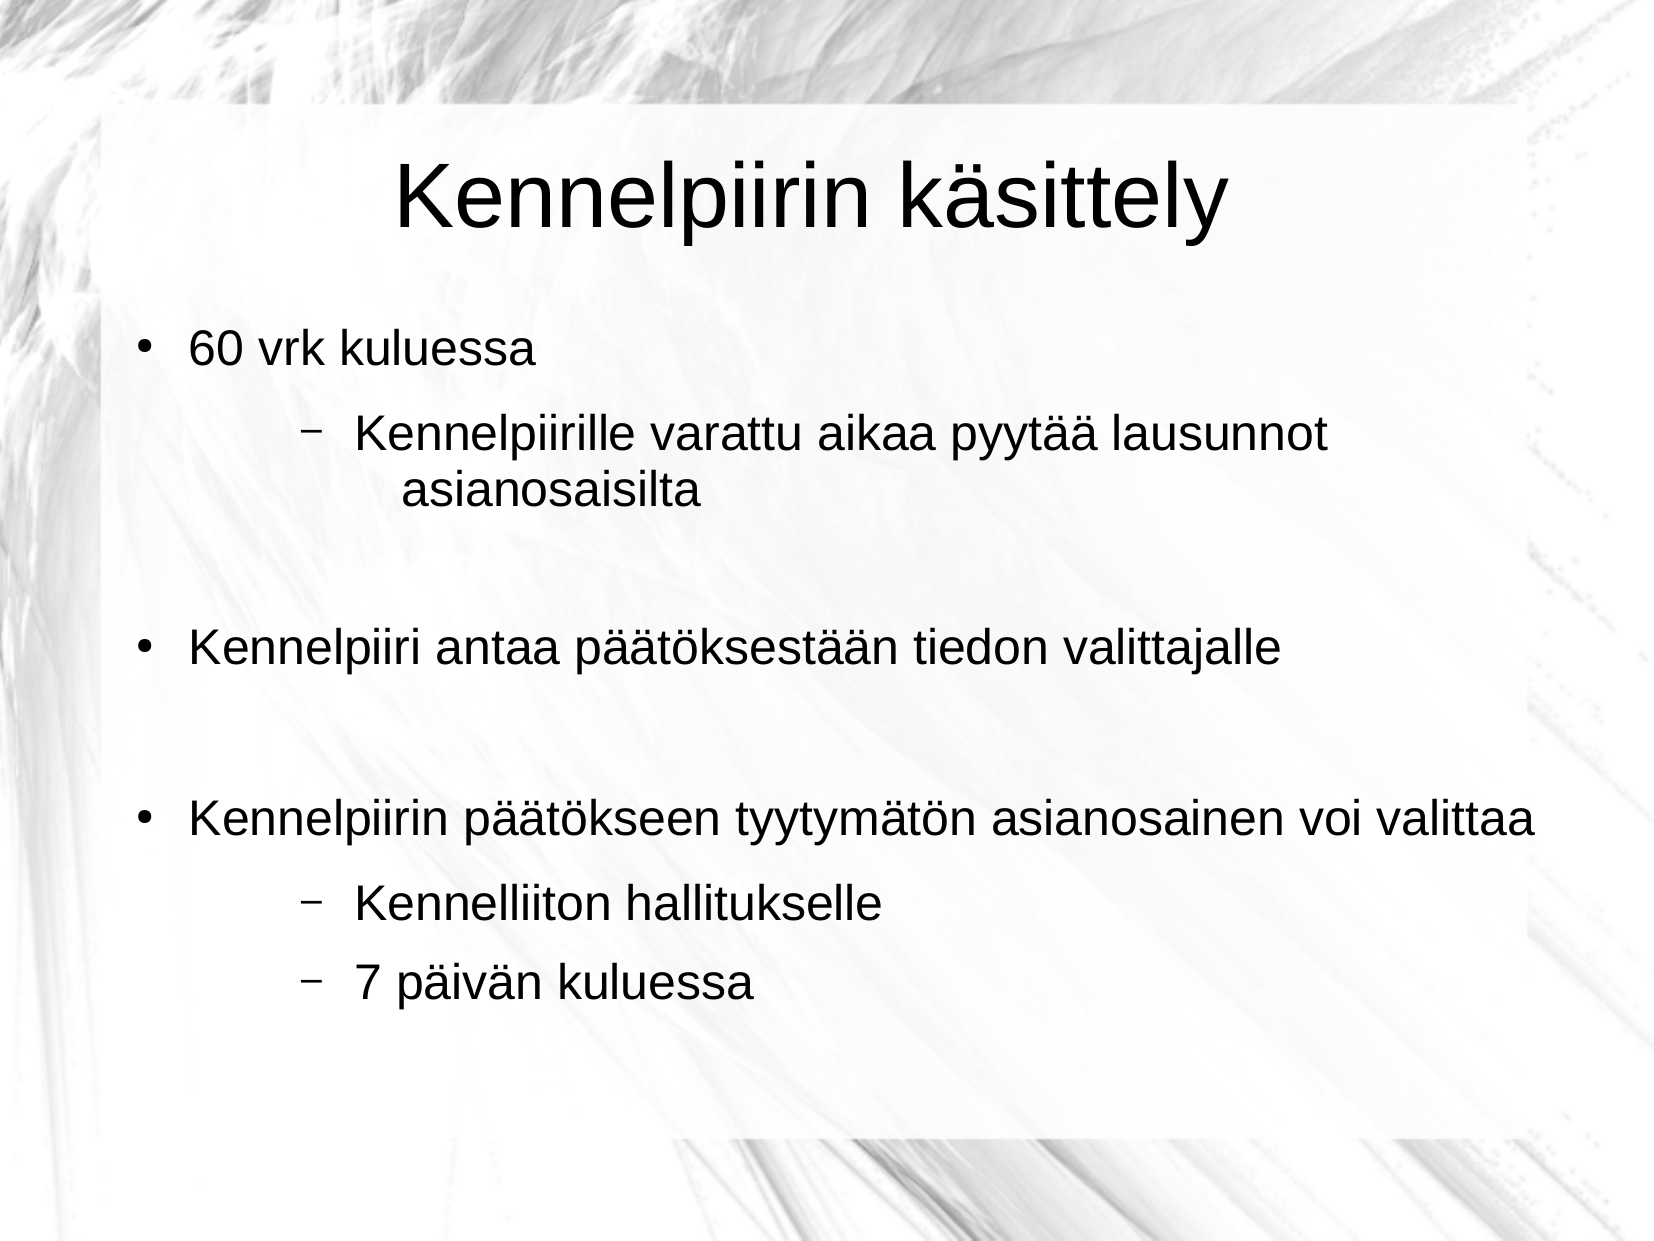

# Kennelpiirin käsittely
60 vrk kuluessa
Kennelpiirille varattu aikaa pyytää lausunnot asianosaisilta
Kennelpiiri antaa päätöksestään tiedon valittajalle
Kennelpiirin päätökseen tyytymätön asianosainen voi valittaa
Kennelliiton hallitukselle
7 päivän kuluessa